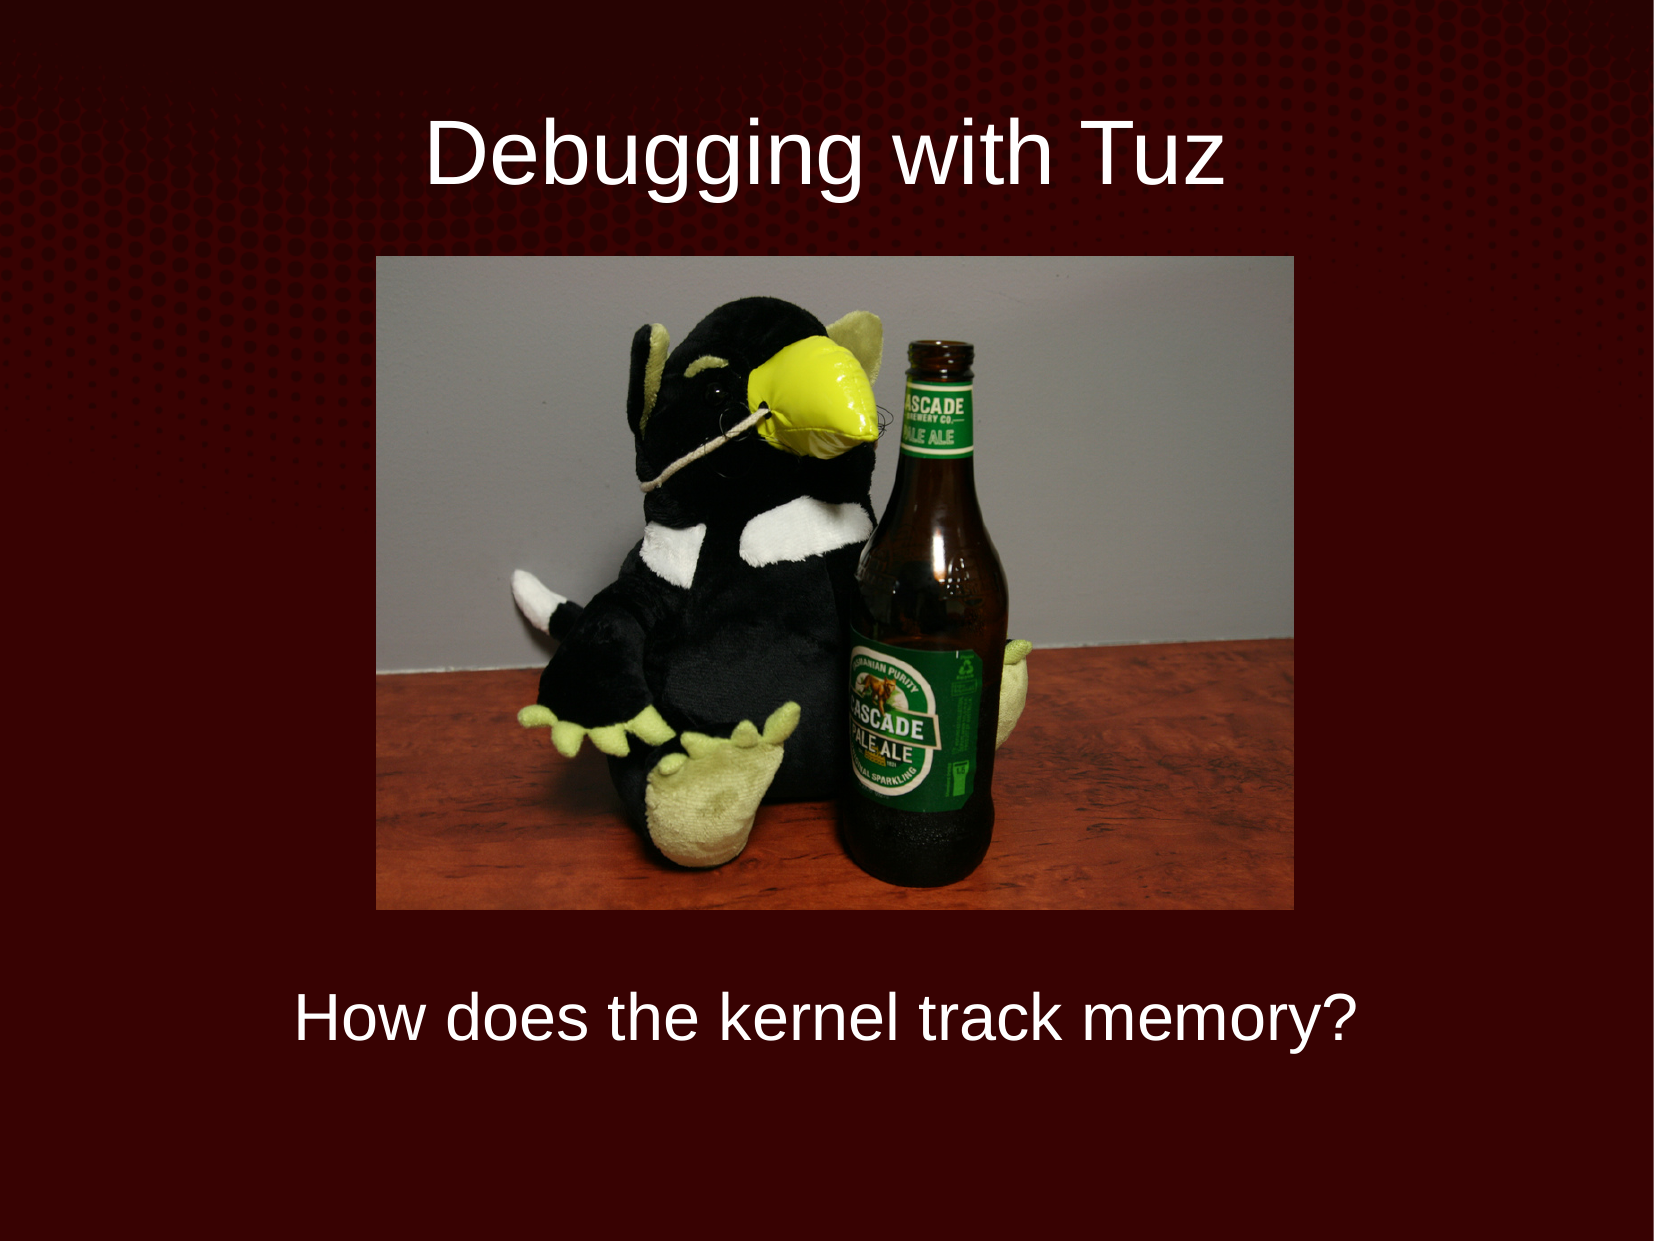

# Debugging with Tuz
How does the kernel track memory?